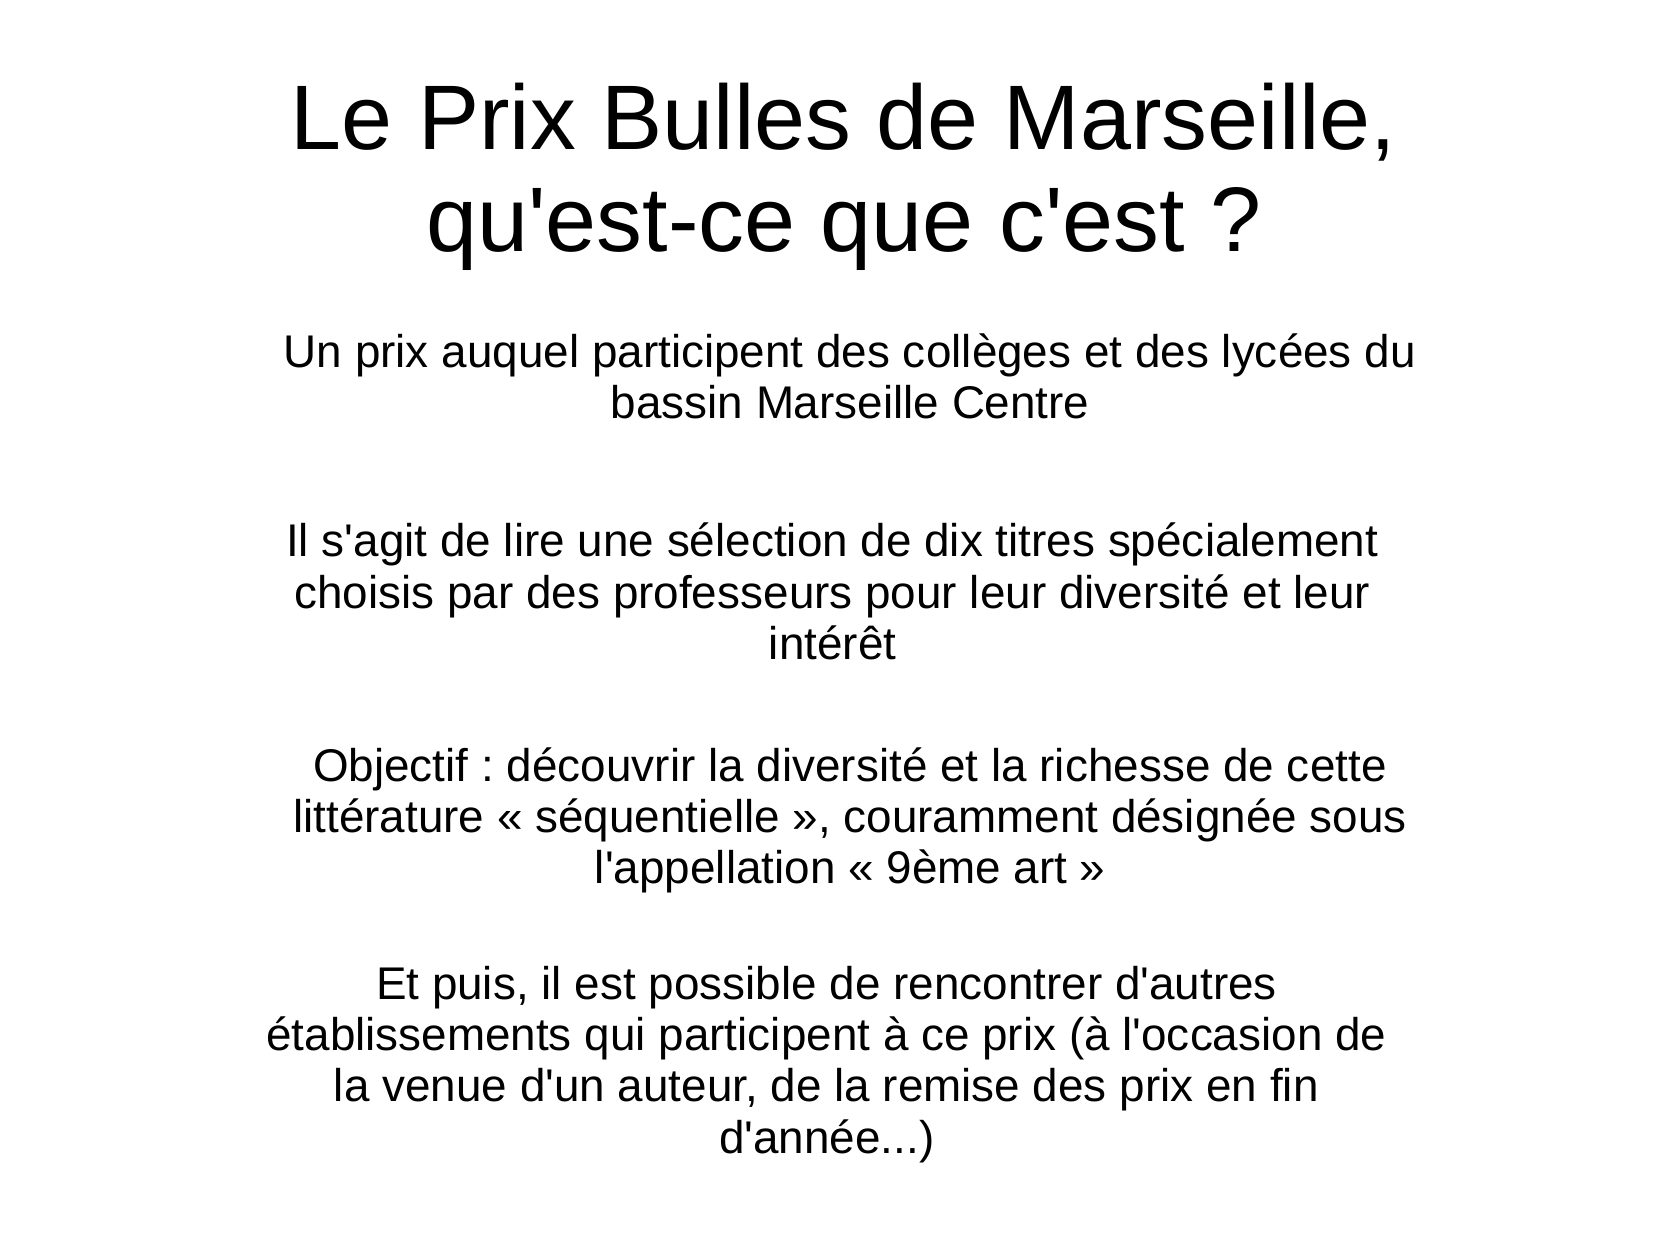

Le Prix Bulles de Marseille, qu'est-ce que c'est ?
Un prix auquel participent des collèges et des lycées du bassin Marseille Centre
Il s'agit de lire une sélection de dix titres spécialement choisis par des professeurs pour leur diversité et leur intérêt
Objectif : découvrir la diversité et la richesse de cette littérature « séquentielle », couramment désignée sous l'appellation « 9ème art »
Et puis, il est possible de rencontrer d'autres établissements qui participent à ce prix (à l'occasion de la venue d'un auteur, de la remise des prix en fin d'année...)